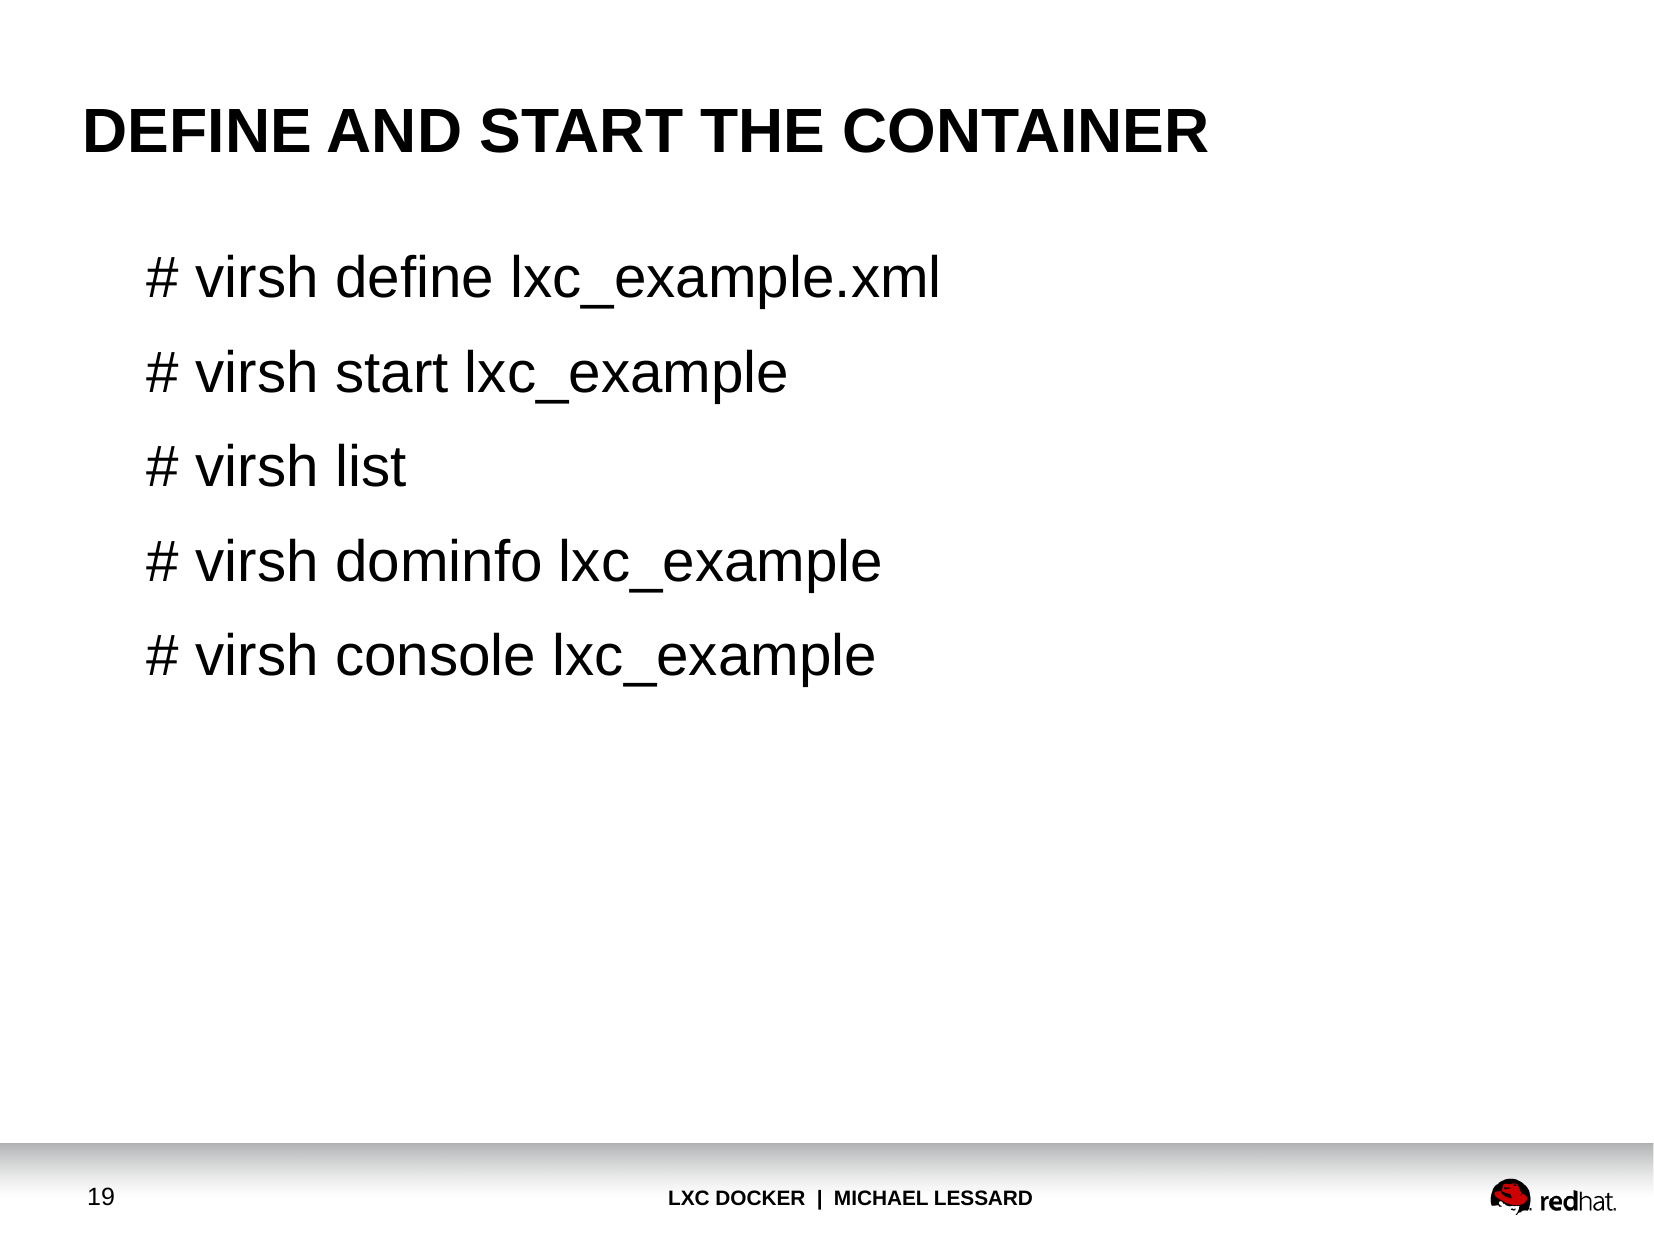

# DEFINE AND START THE CONTAINER
# virsh define lxc_example.xml
# virsh start lxc_example
# virsh list
# virsh dominfo lxc_example
# virsh console lxc_example